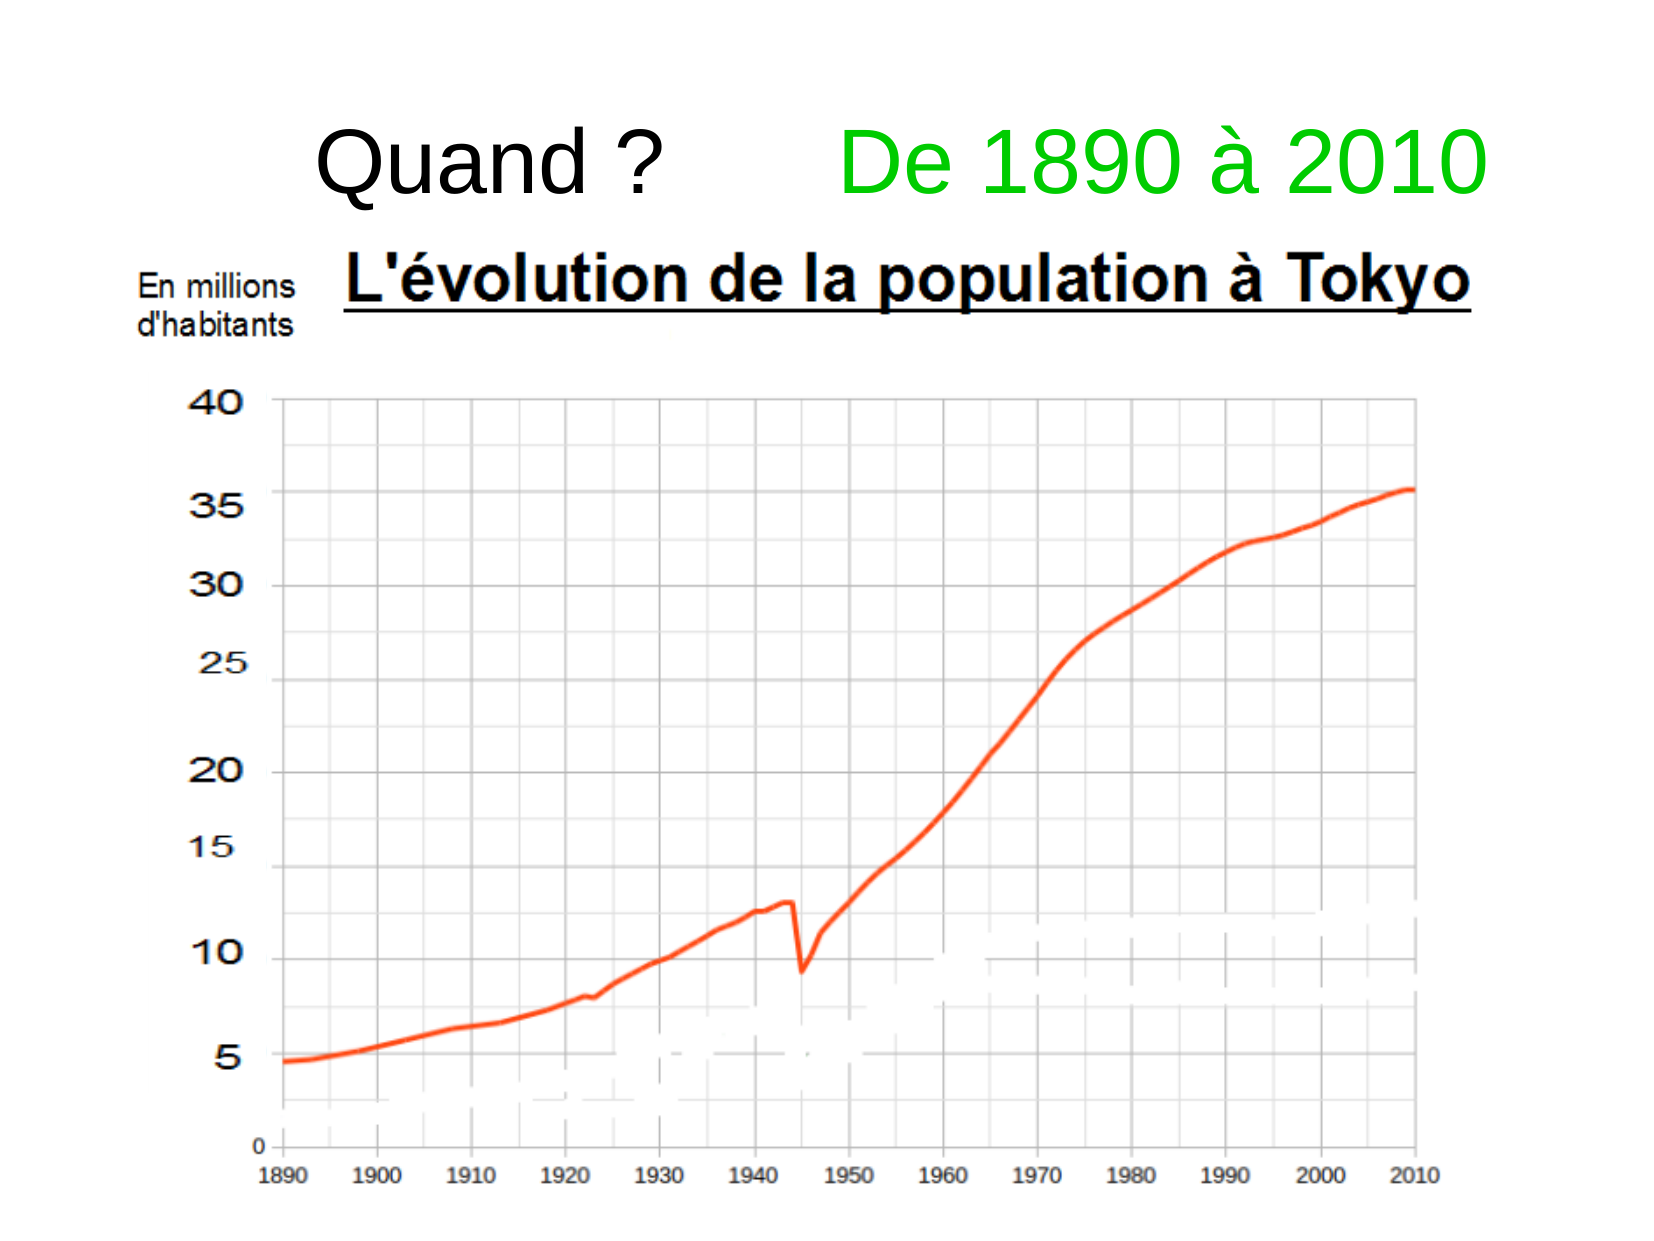

# Quand ?
De 1890 à 2010